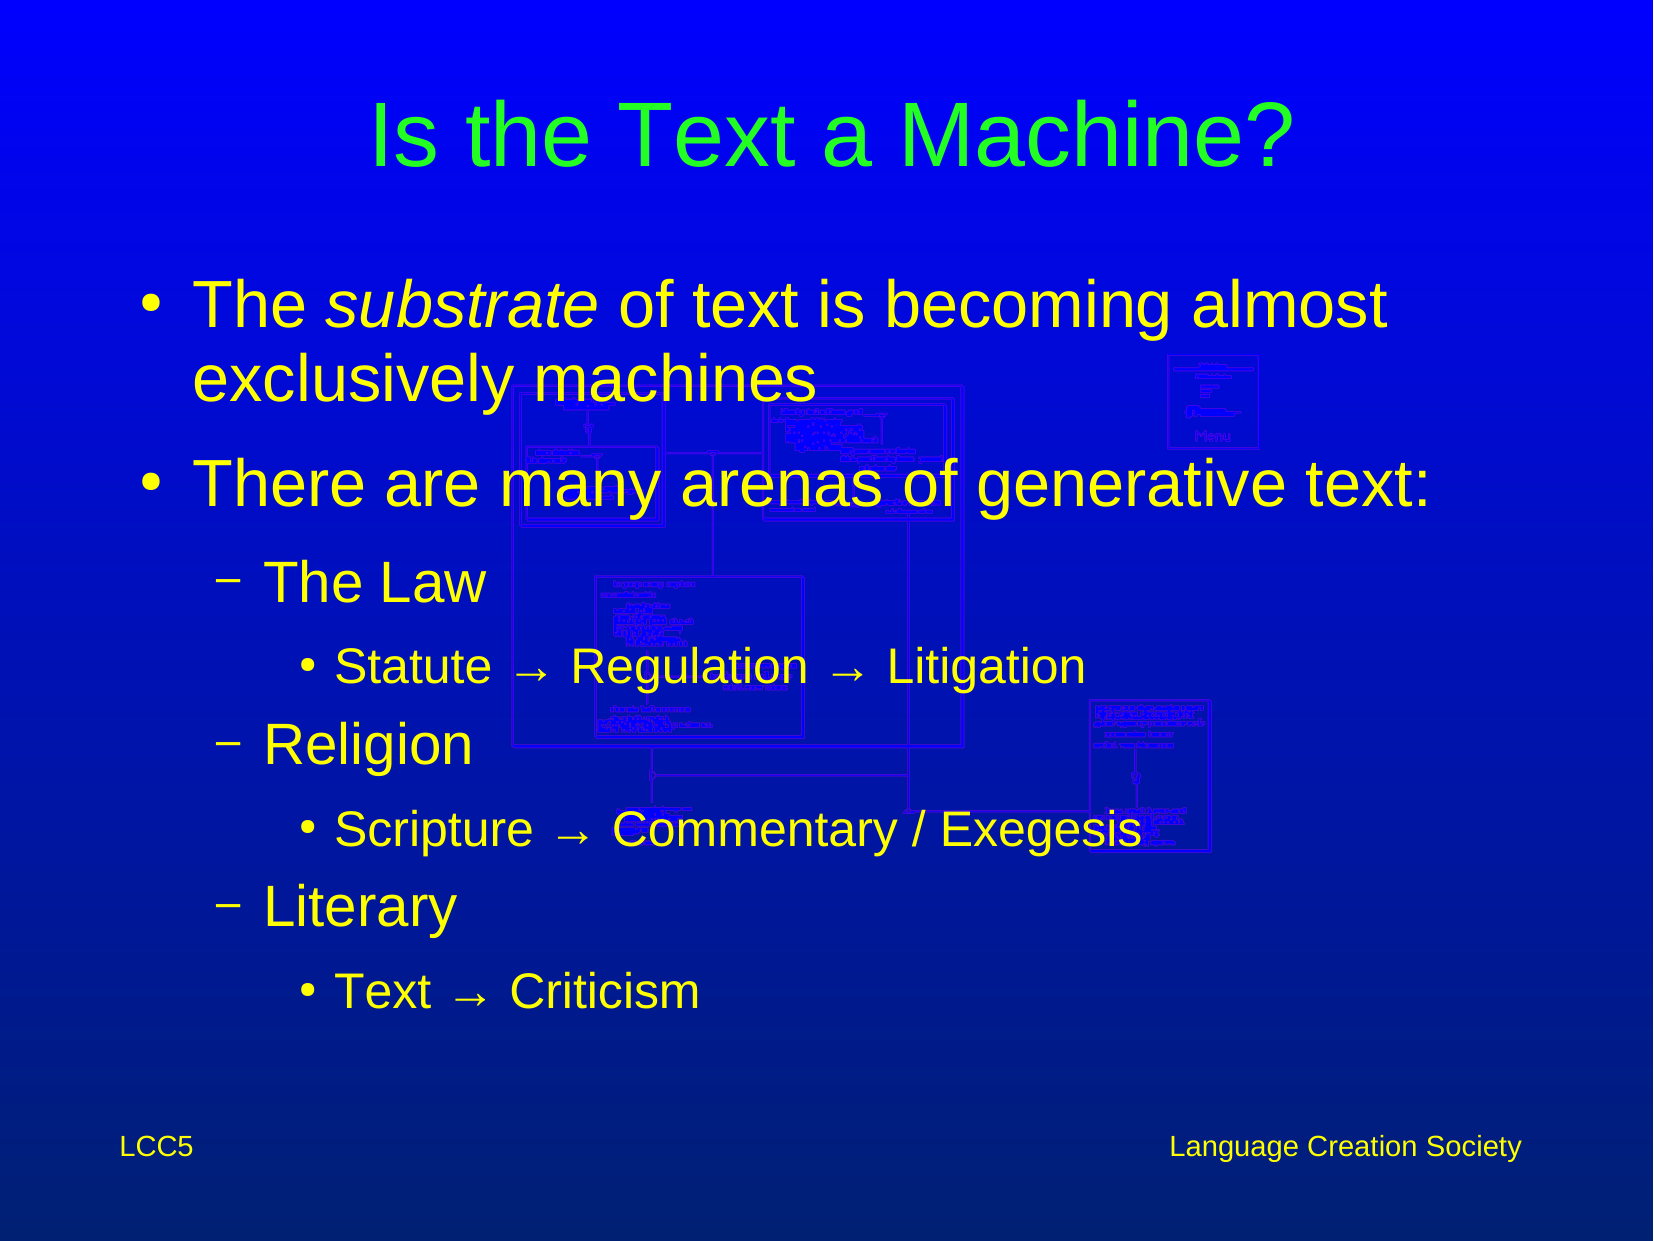

# Is the Text a Machine?
The substrate of text is becoming almost exclusively machines
There are many arenas of generative text:
The Law
Statute → Regulation → Litigation
Religion
Scripture → Commentary / Exegesis
Literary
Text → Criticism